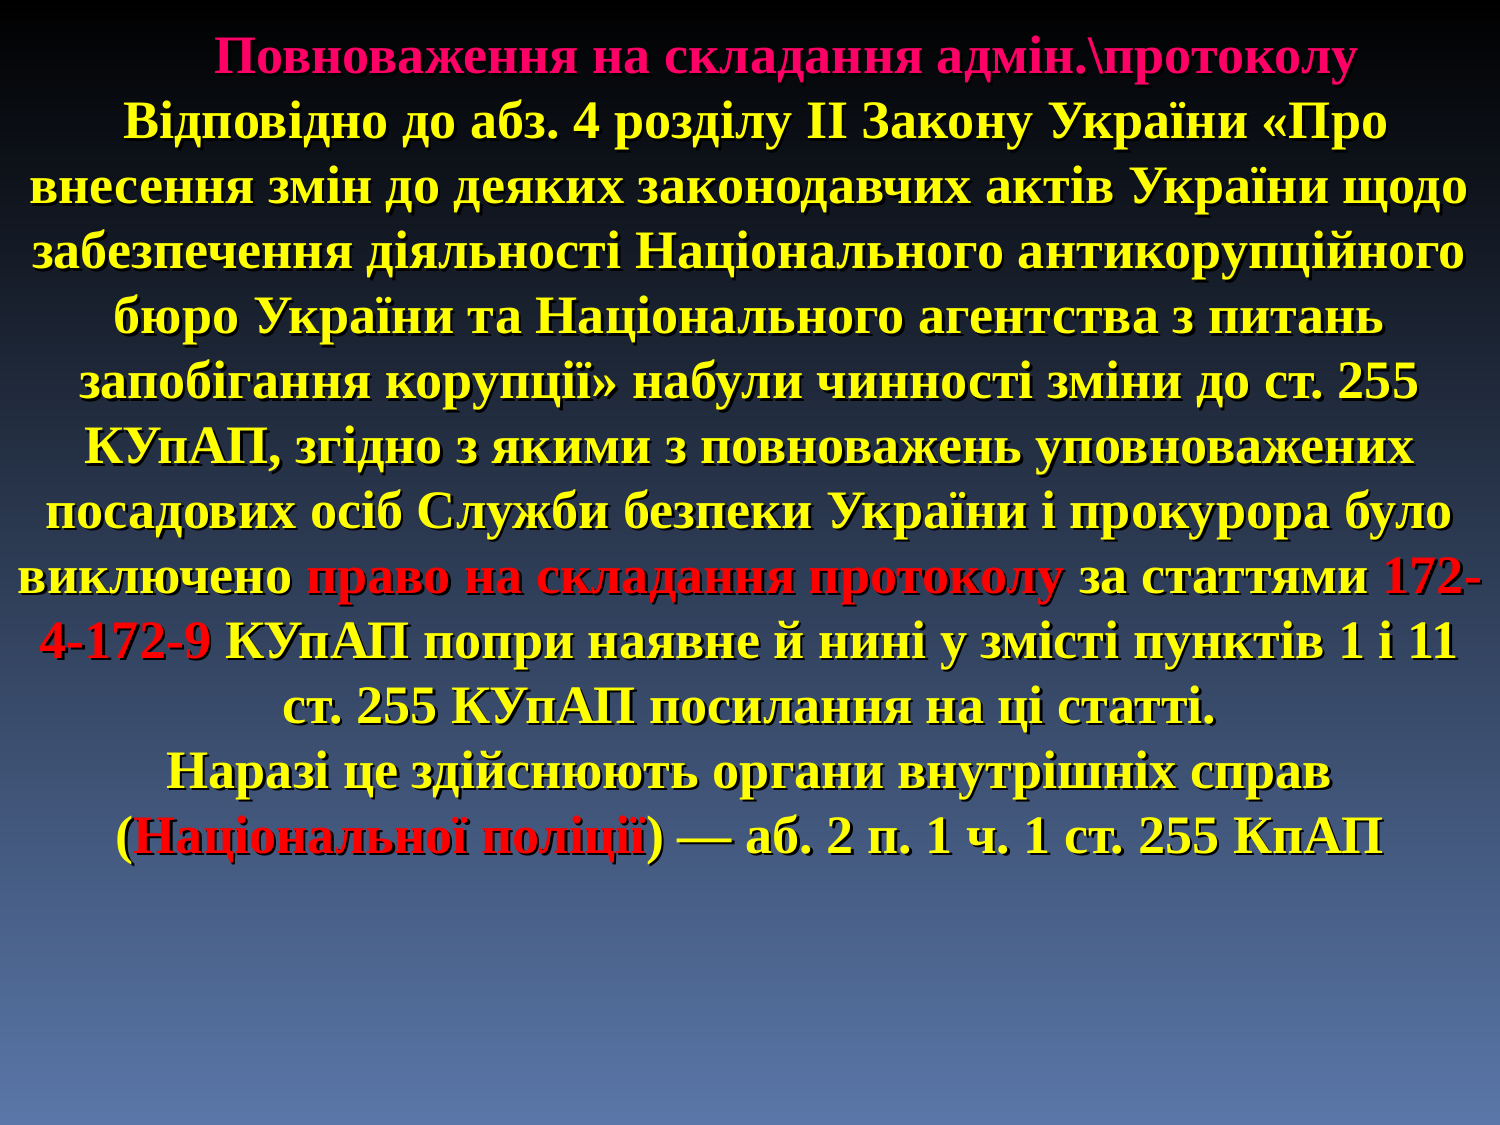

Повноваження на складання адмін.\протоколу
 Відповідно до абз. 4 розділу II Закону України «Про внесення змін до деяких законодавчих актів України щодо забезпечення діяльності Національного антикорупційного бюро України та Національного агентства з питань запобігання корупції» набули чинності зміни до ст. 255 КУпАП, згідно з якими з повноважень уповноважених посадових осіб Служби безпеки України і прокурора було виключено право на складання протоколу за статтями 172-4-172-9 КУпАП попри наявне й нині у змісті пунктів 1 і 11 ст. 255 КУпАП посилання на ці статті.
Наразі це здійснюють органи внутрішніх справ (Національної поліції) — аб. 2 п. 1 ч. 1 ст. 255 КпАП